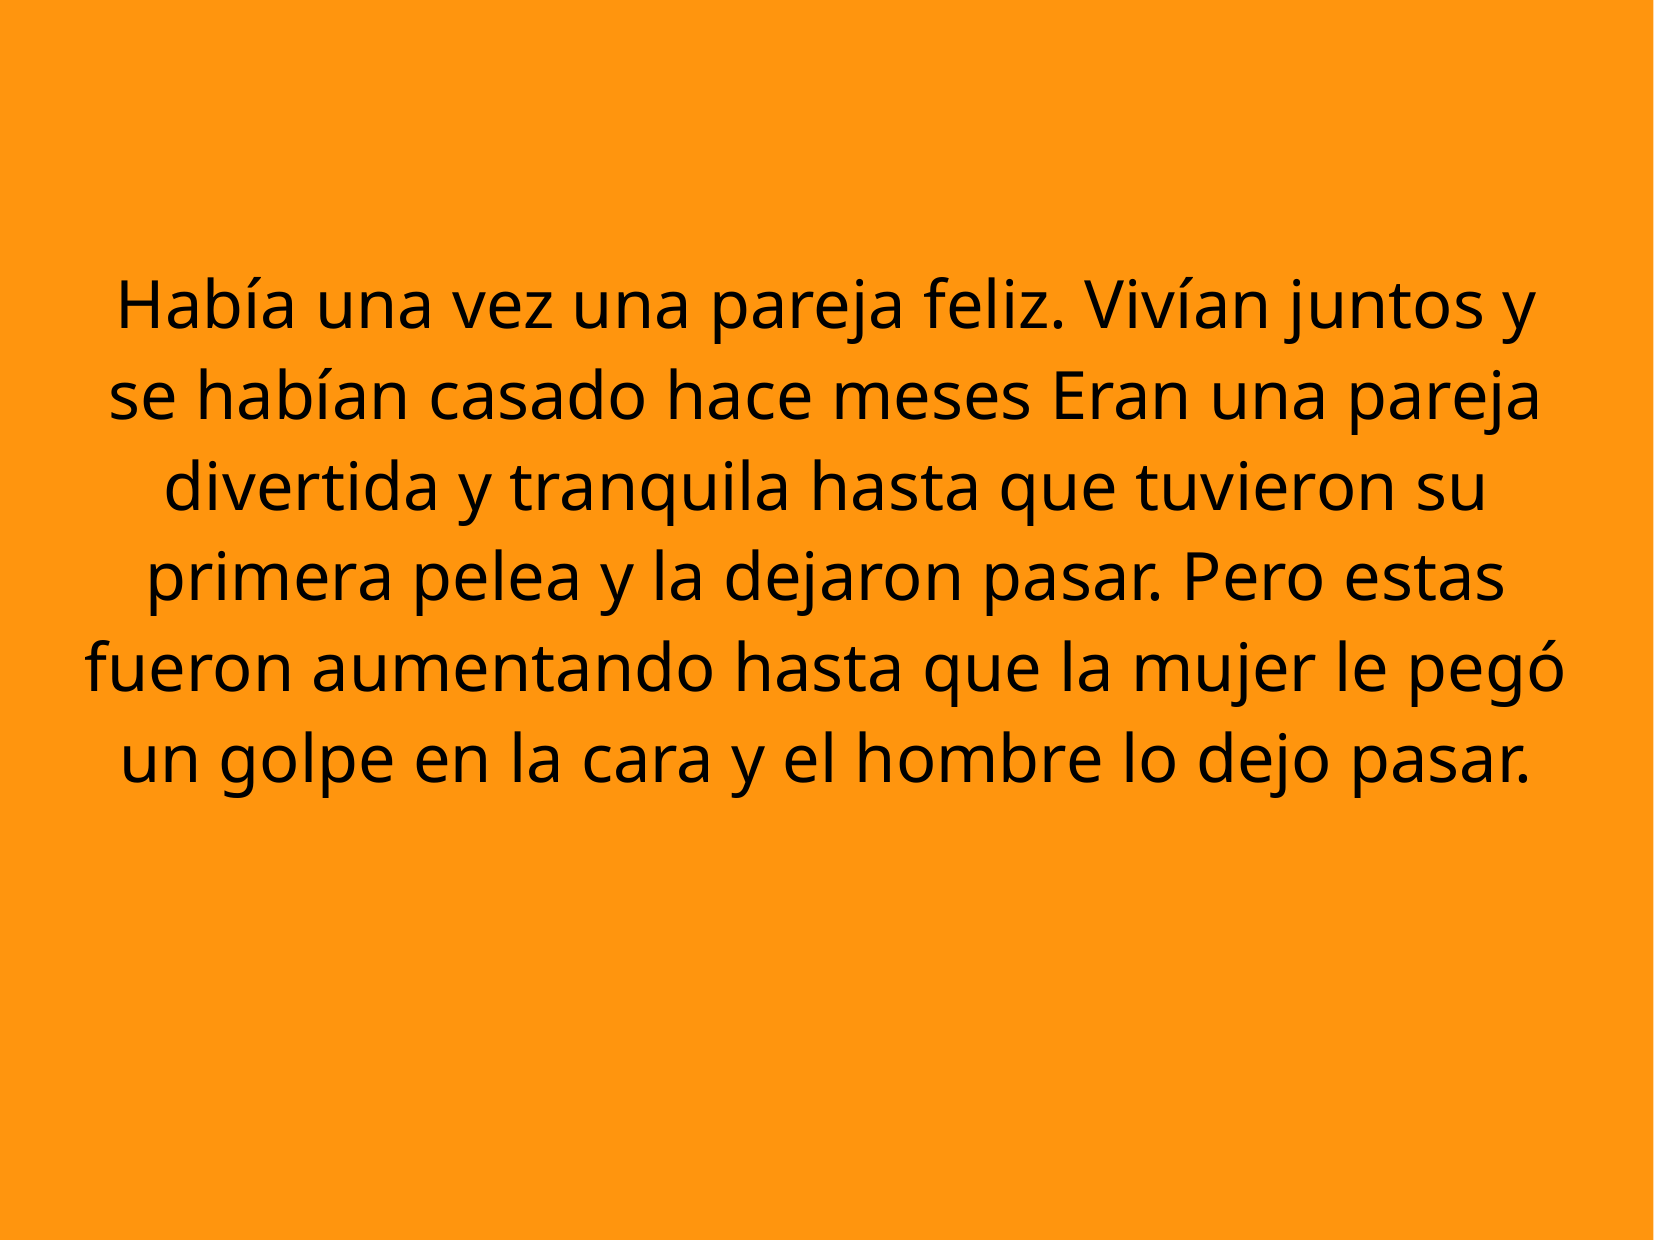

# Había una vez una pareja feliz. Vivían juntos y se habían casado hace meses Eran una pareja divertida y tranquila hasta que tuvieron su primera pelea y la dejaron pasar. Pero estas fueron aumentando hasta que la mujer le pegó un golpe en la cara y el hombre lo dejo pasar.